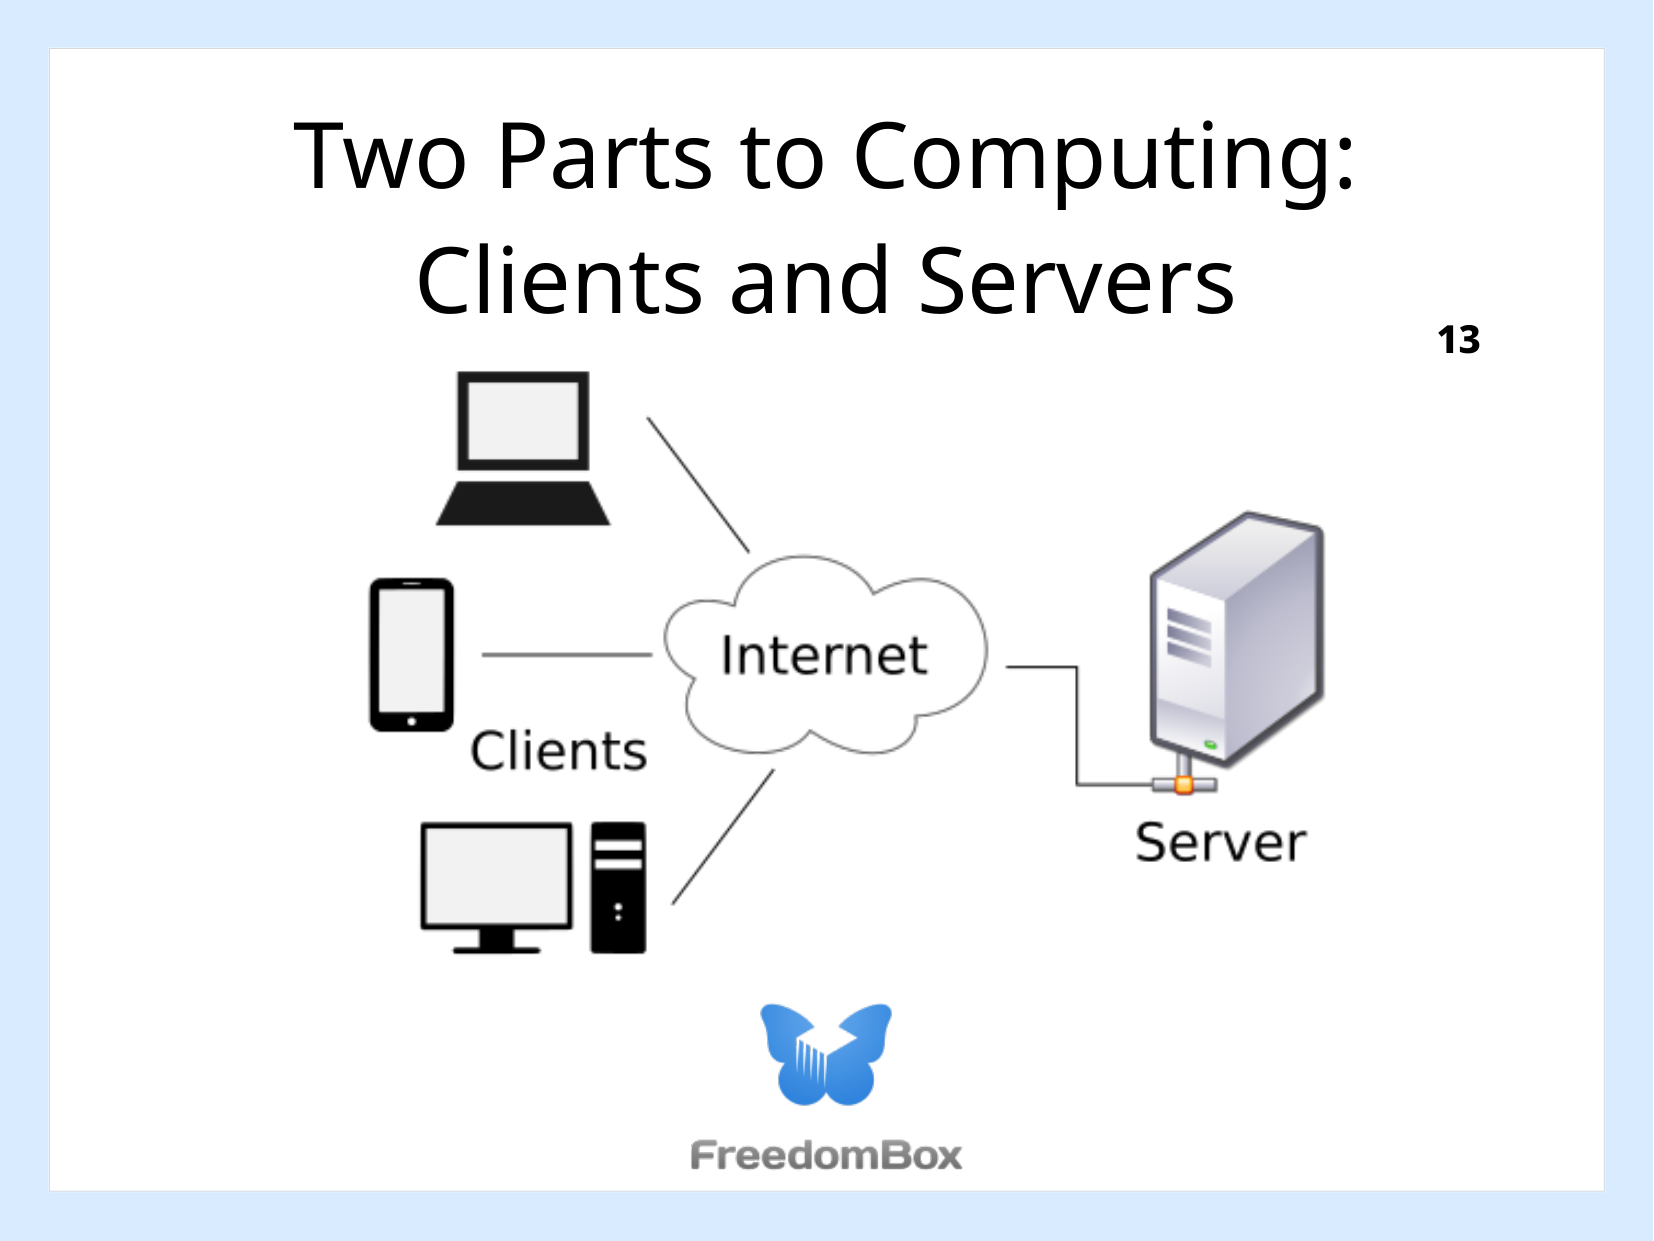

# Two Parts to Computing: Clients and Servers
13